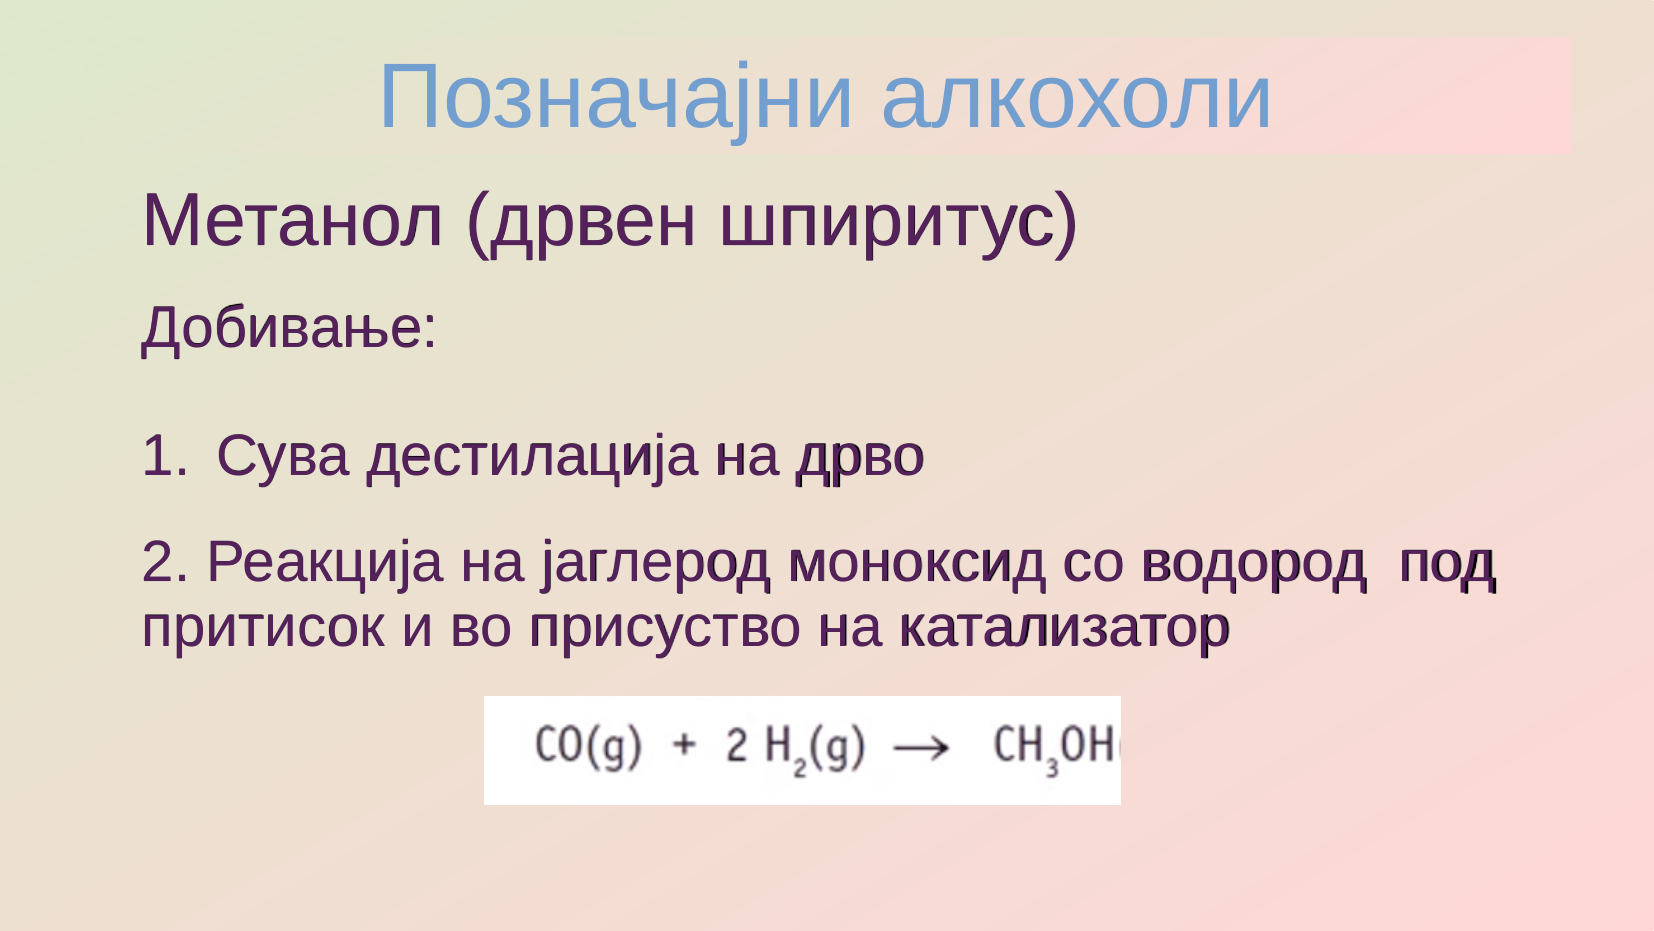

# Позначајни алкохоли
Метанол (дрвен шпиритус)
Добивање:
1. Сува дестилација на дрво
2. Реакција на јаглерод моноксид со водород под притисок и во присуство на катализатор